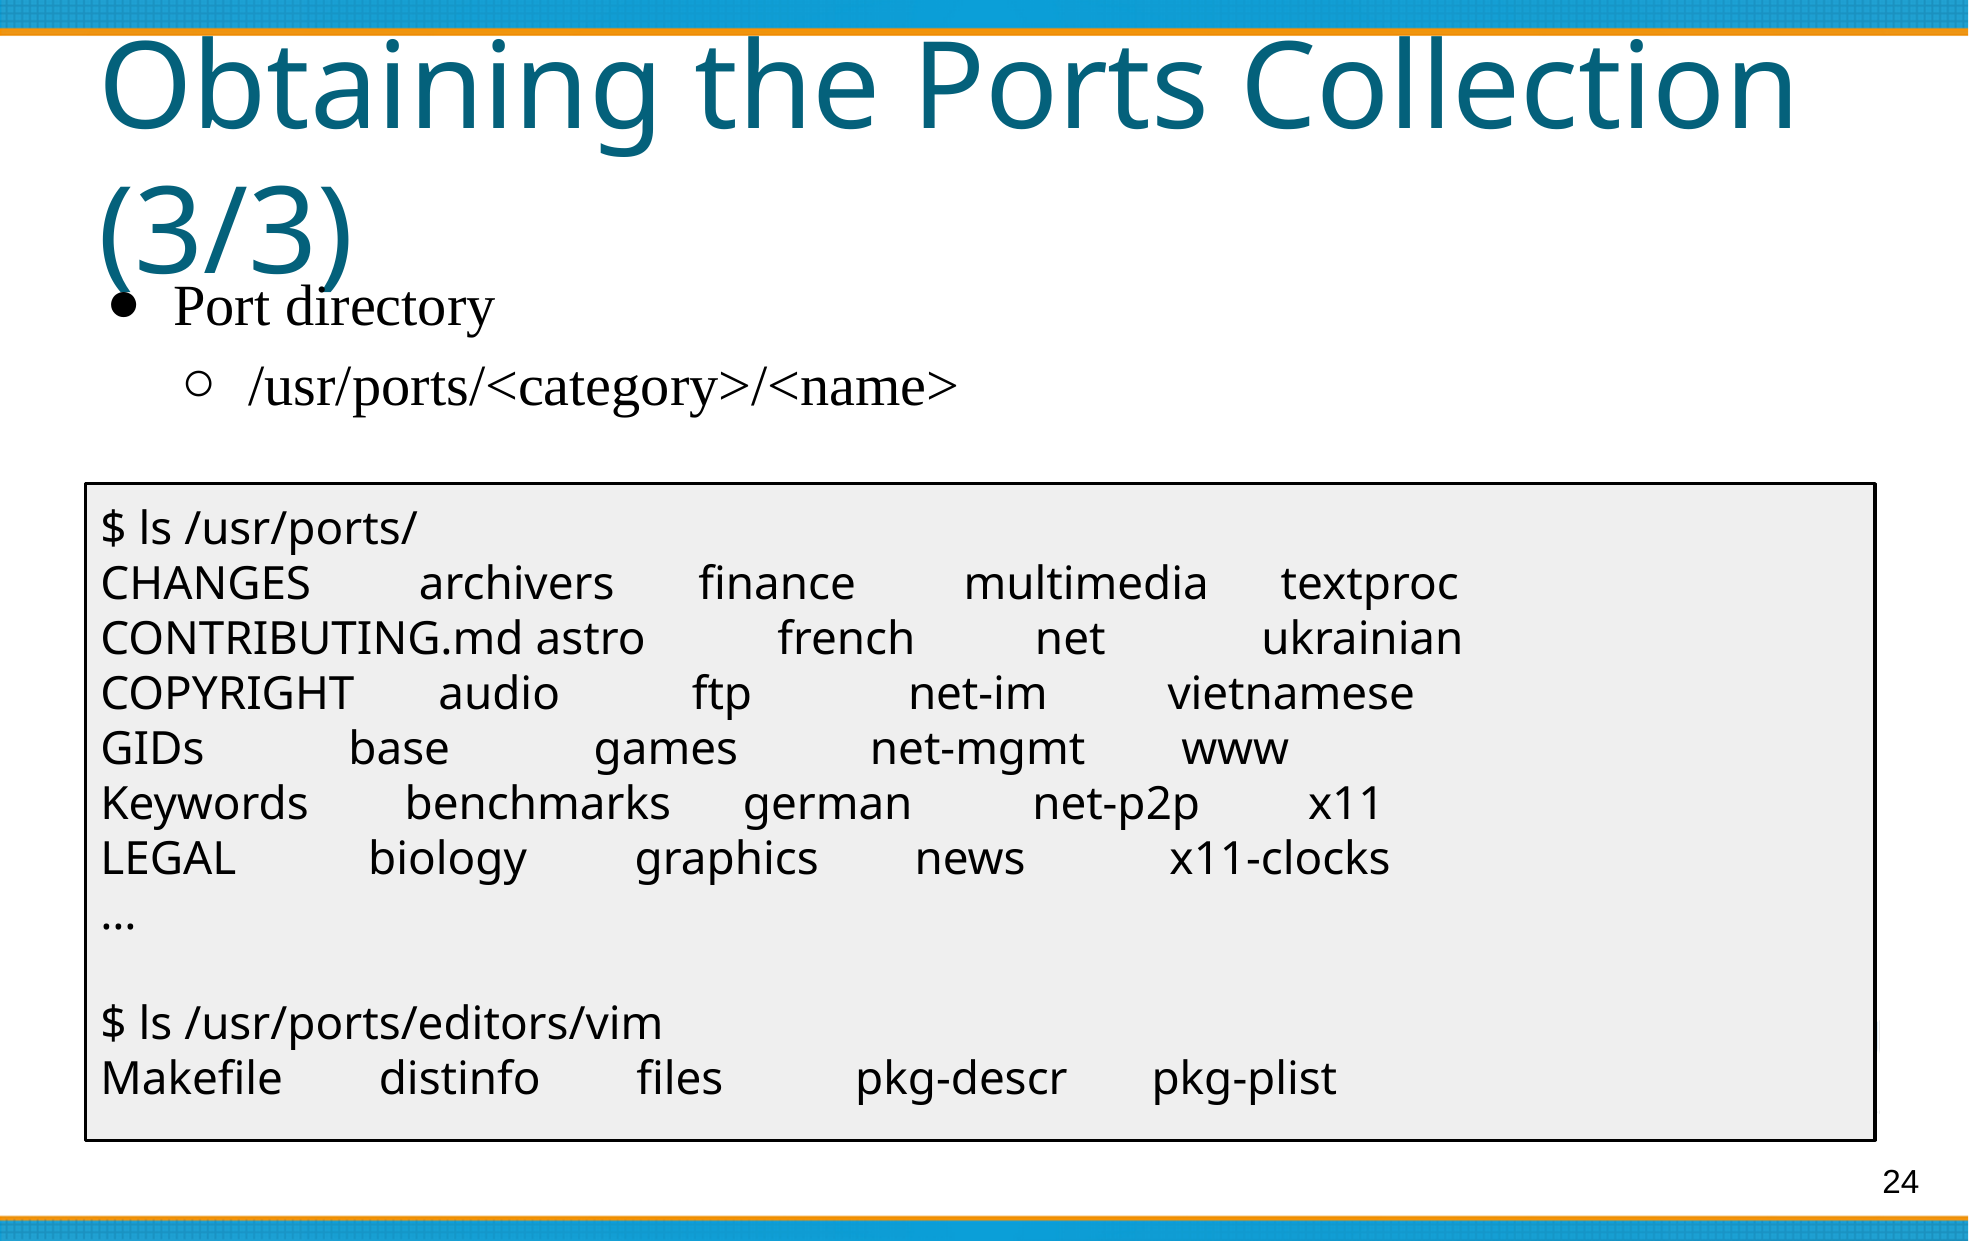

# Obtaining the Ports Collection (3/3)
Port directory
/usr/ports/<category>/<name>
$ ls /usr/ports/
CHANGES archivers finance multimedia textproc
CONTRIBUTING.md astro french net ukrainian
COPYRIGHT audio ftp net-im vietnamese
GIDs base games net-mgmt www
Keywords benchmarks german net-p2p x11
LEGAL biology graphics news x11-clocks
…
$ ls /usr/ports/editors/vim
Makefile distinfo files pkg-descr pkg-plist